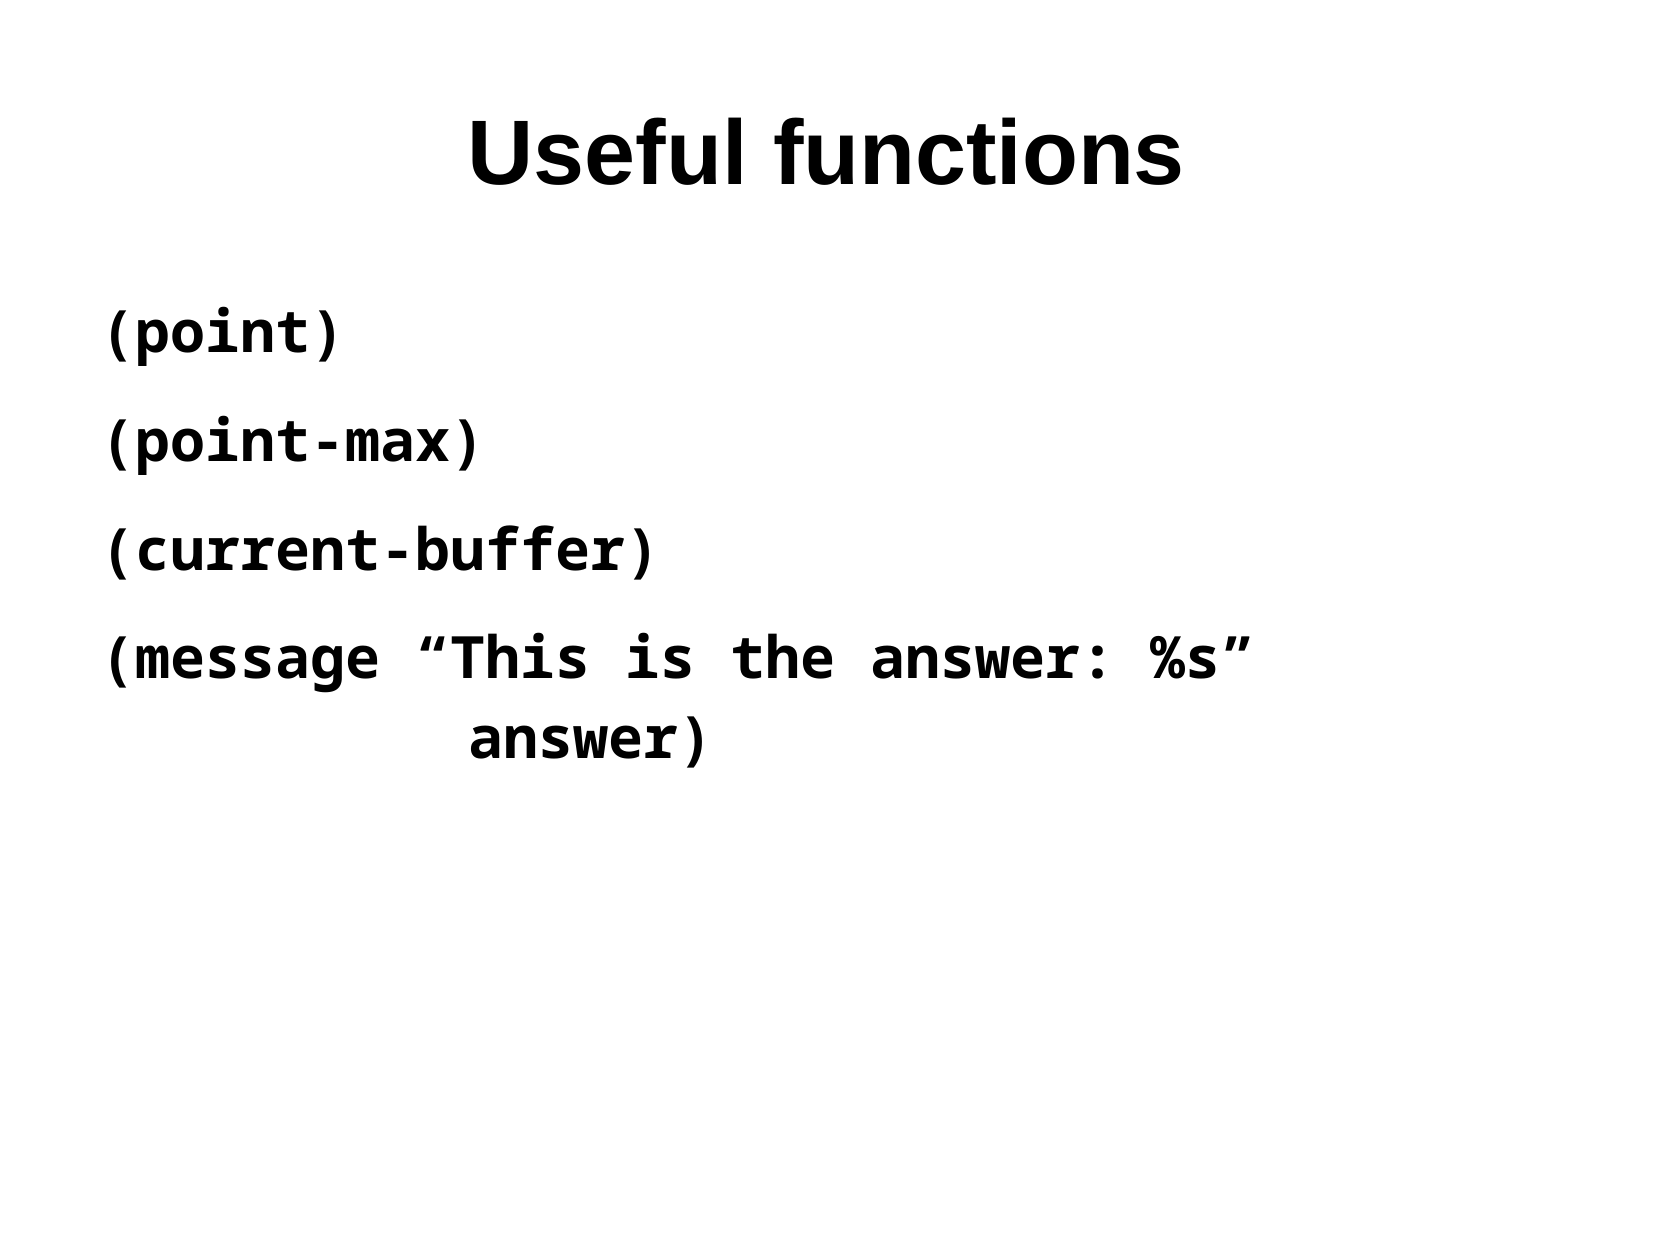

# Useful functions
(point)
(point-max)
(current-buffer)
(message “This is the answer: %s”
 answer)